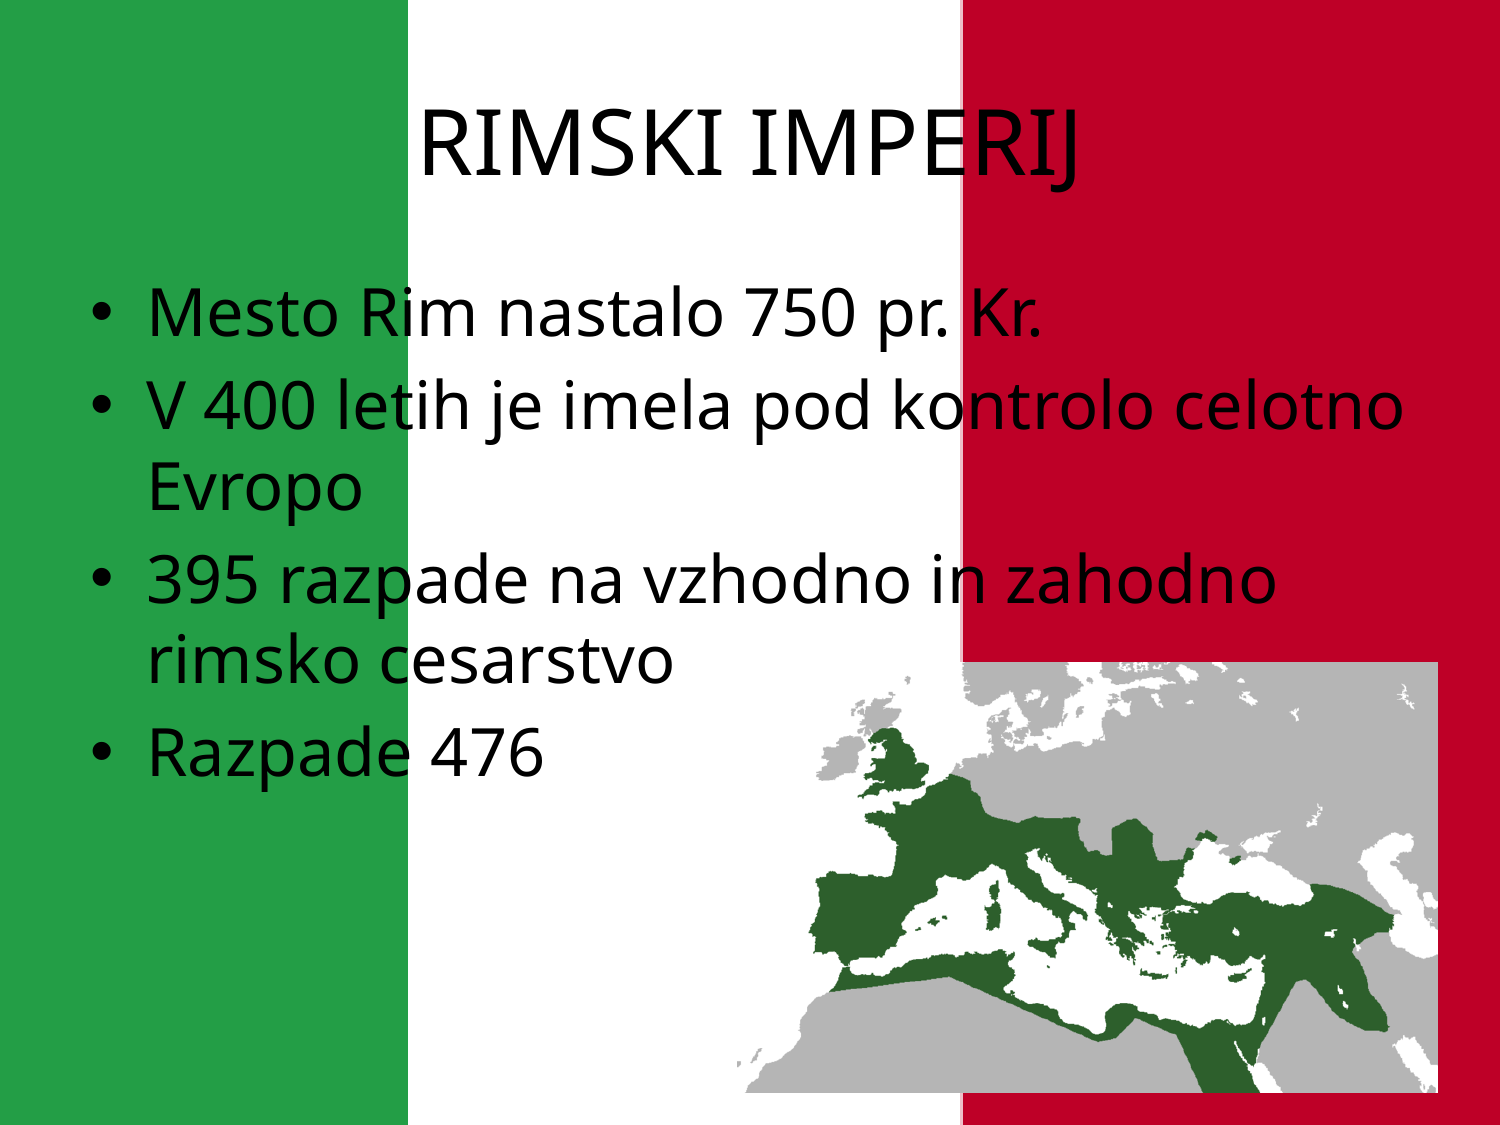

# RIMSKI IMPERIJ
Mesto Rim nastalo 750 pr. Kr.
V 400 letih je imela pod kontrolo celotno Evropo
395 razpade na vzhodno in zahodno rimsko cesarstvo
Razpade 476